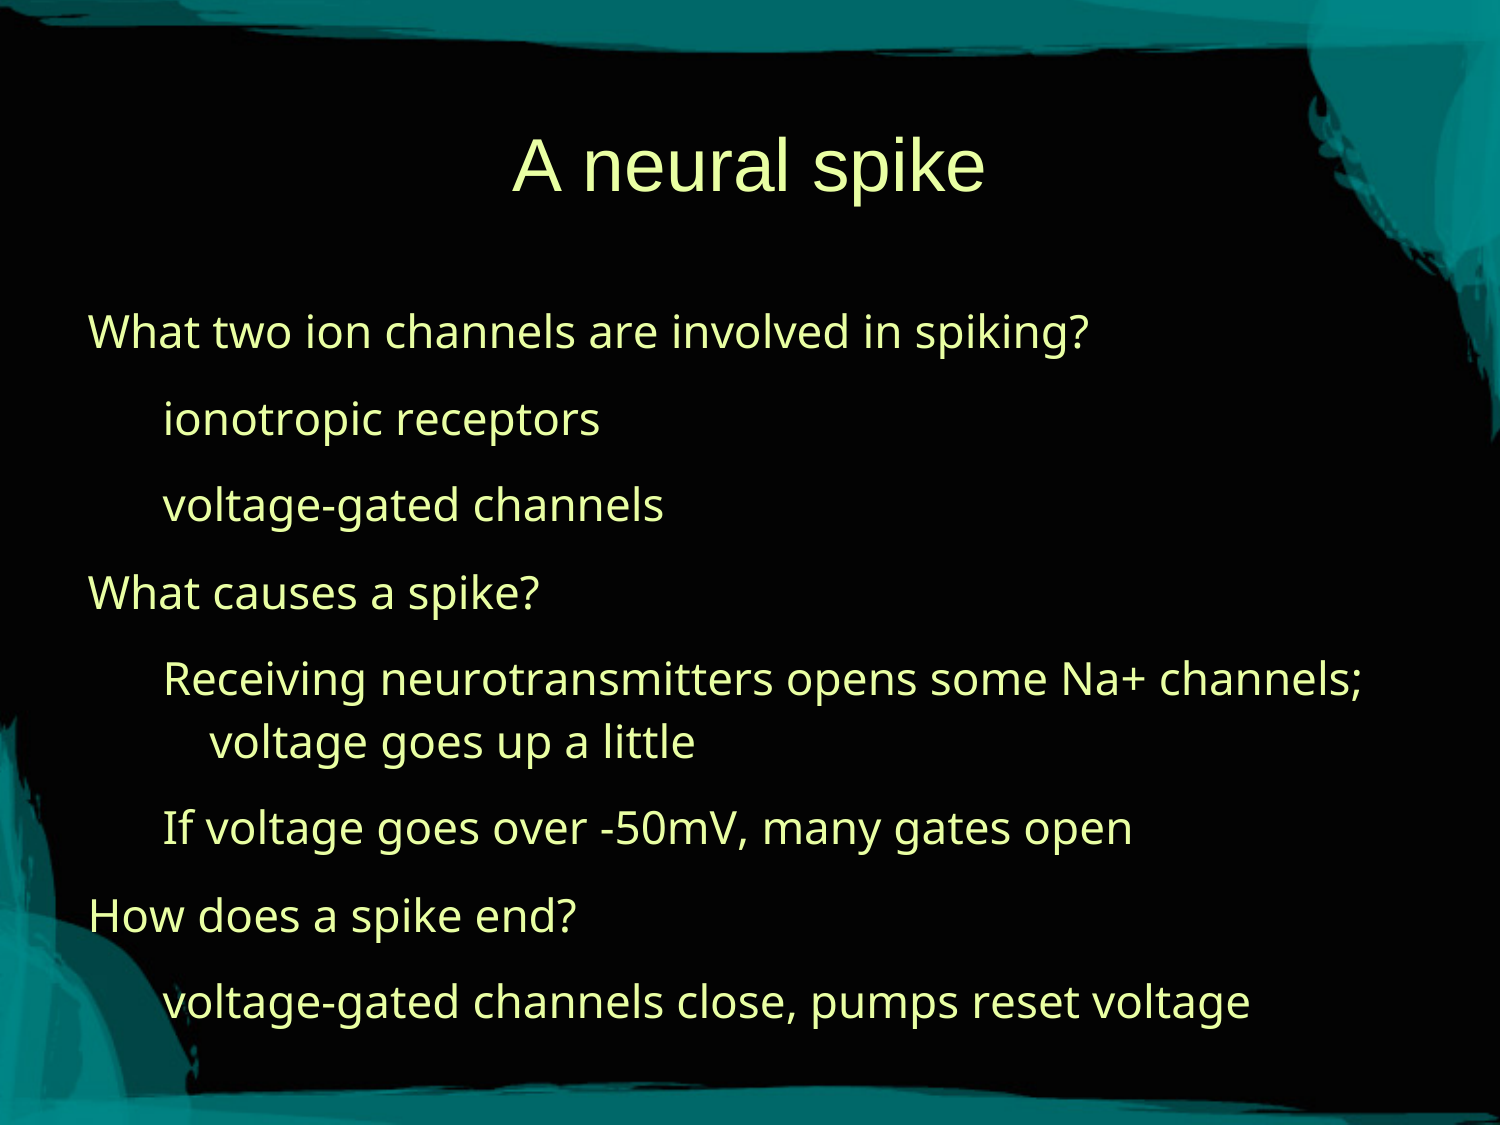

# A neural spike
What two ion channels are involved in spiking?
ionotropic receptors
voltage-gated channels
What causes a spike?
Receiving neurotransmitters opens some Na+ channels; voltage goes up a little
If voltage goes over -50mV, many gates open
How does a spike end?
voltage-gated channels close, pumps reset voltage